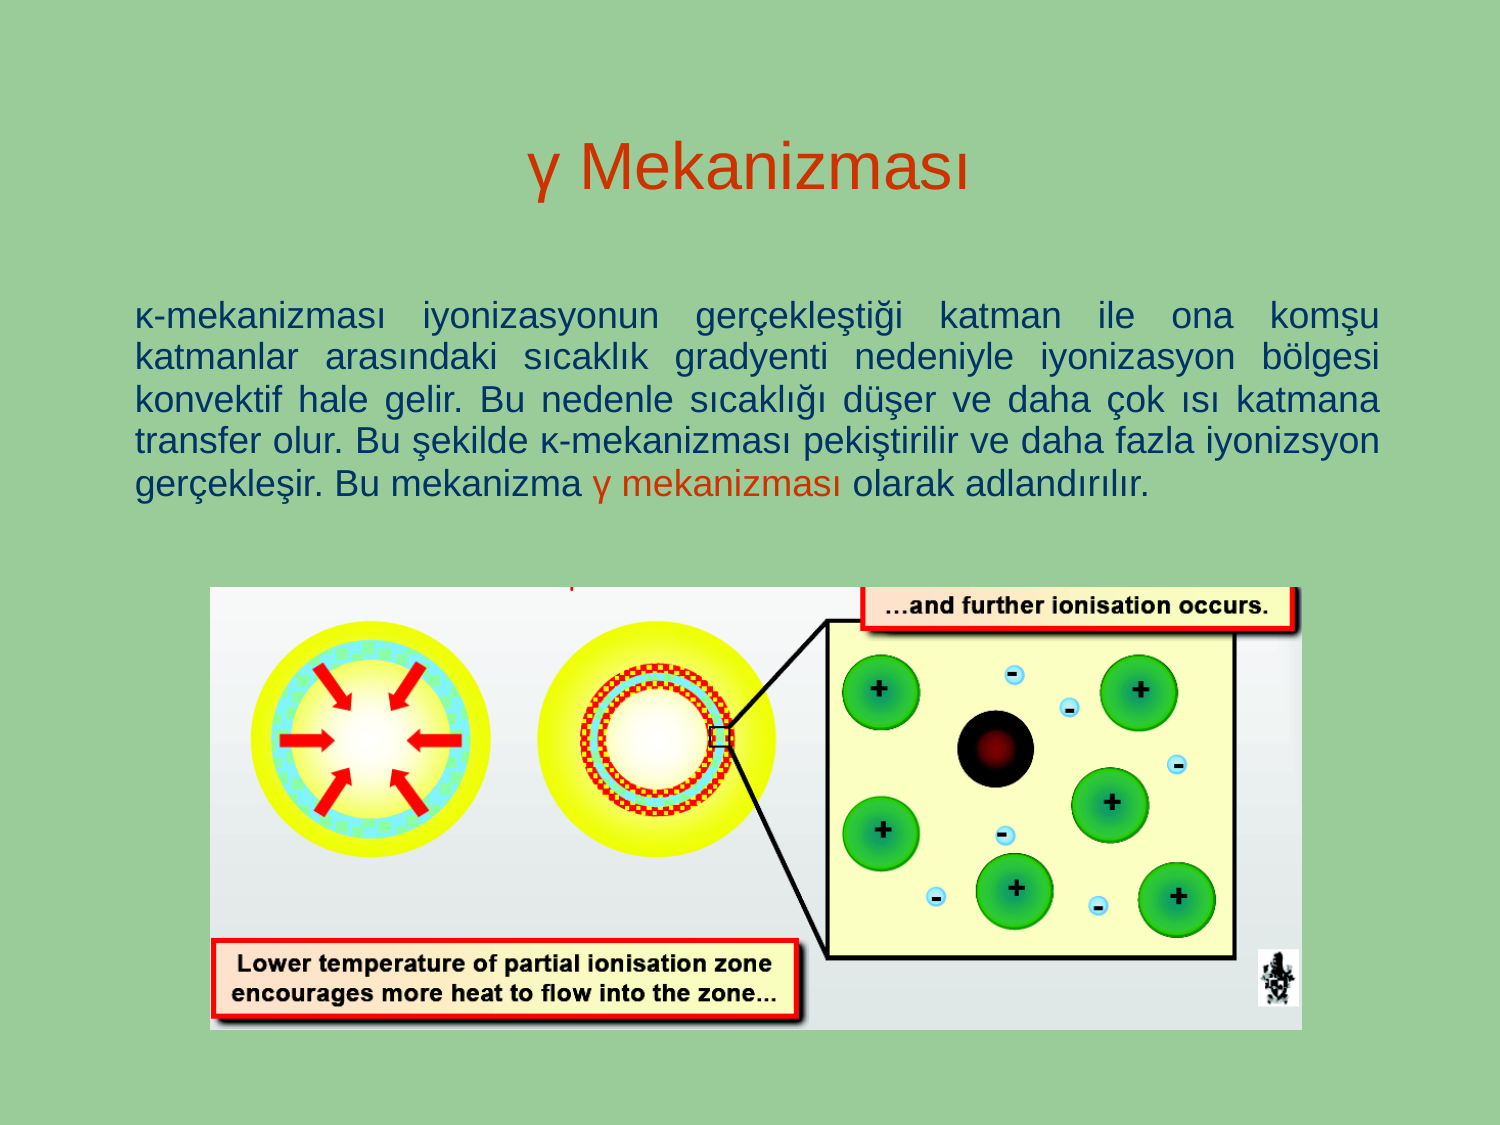

γ Mekanizması
κ-mekanizması iyonizasyonun gerçekleştiği katman ile ona komşu katmanlar arasındaki sıcaklık gradyenti nedeniyle iyonizasyon bölgesi konvektif hale gelir. Bu nedenle sıcaklığı düşer ve daha çok ısı katmana transfer olur. Bu şekilde κ-mekanizması pekiştirilir ve daha fazla iyonizsyon gerçekleşir. Bu mekanizma γ mekanizması olarak adlandırılır.